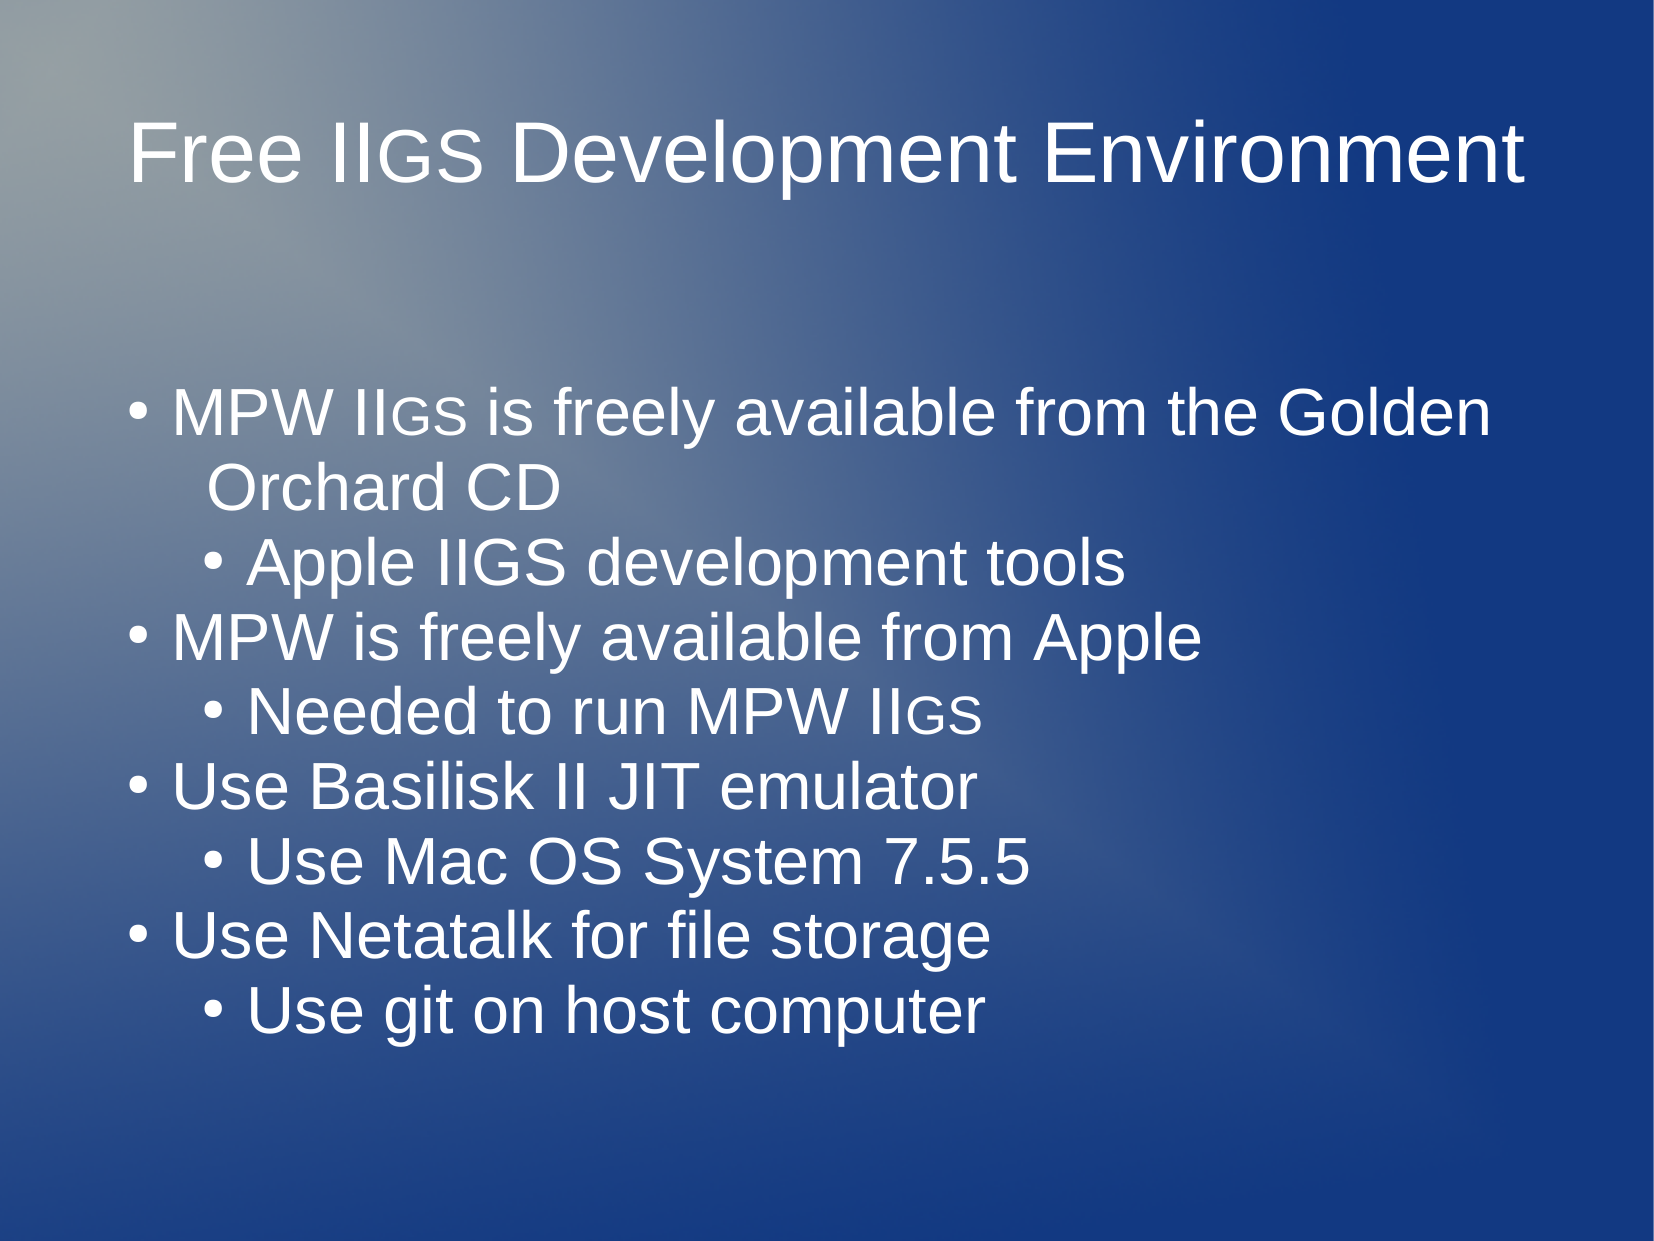

# Free IIGS Development Environment
MPW IIGS is freely available from the Golden Orchard CD
Apple IIGS development tools
MPW is freely available from Apple
Needed to run MPW IIGS
Use Basilisk II JIT emulator
Use Mac OS System 7.5.5
Use Netatalk for file storage
Use git on host computer